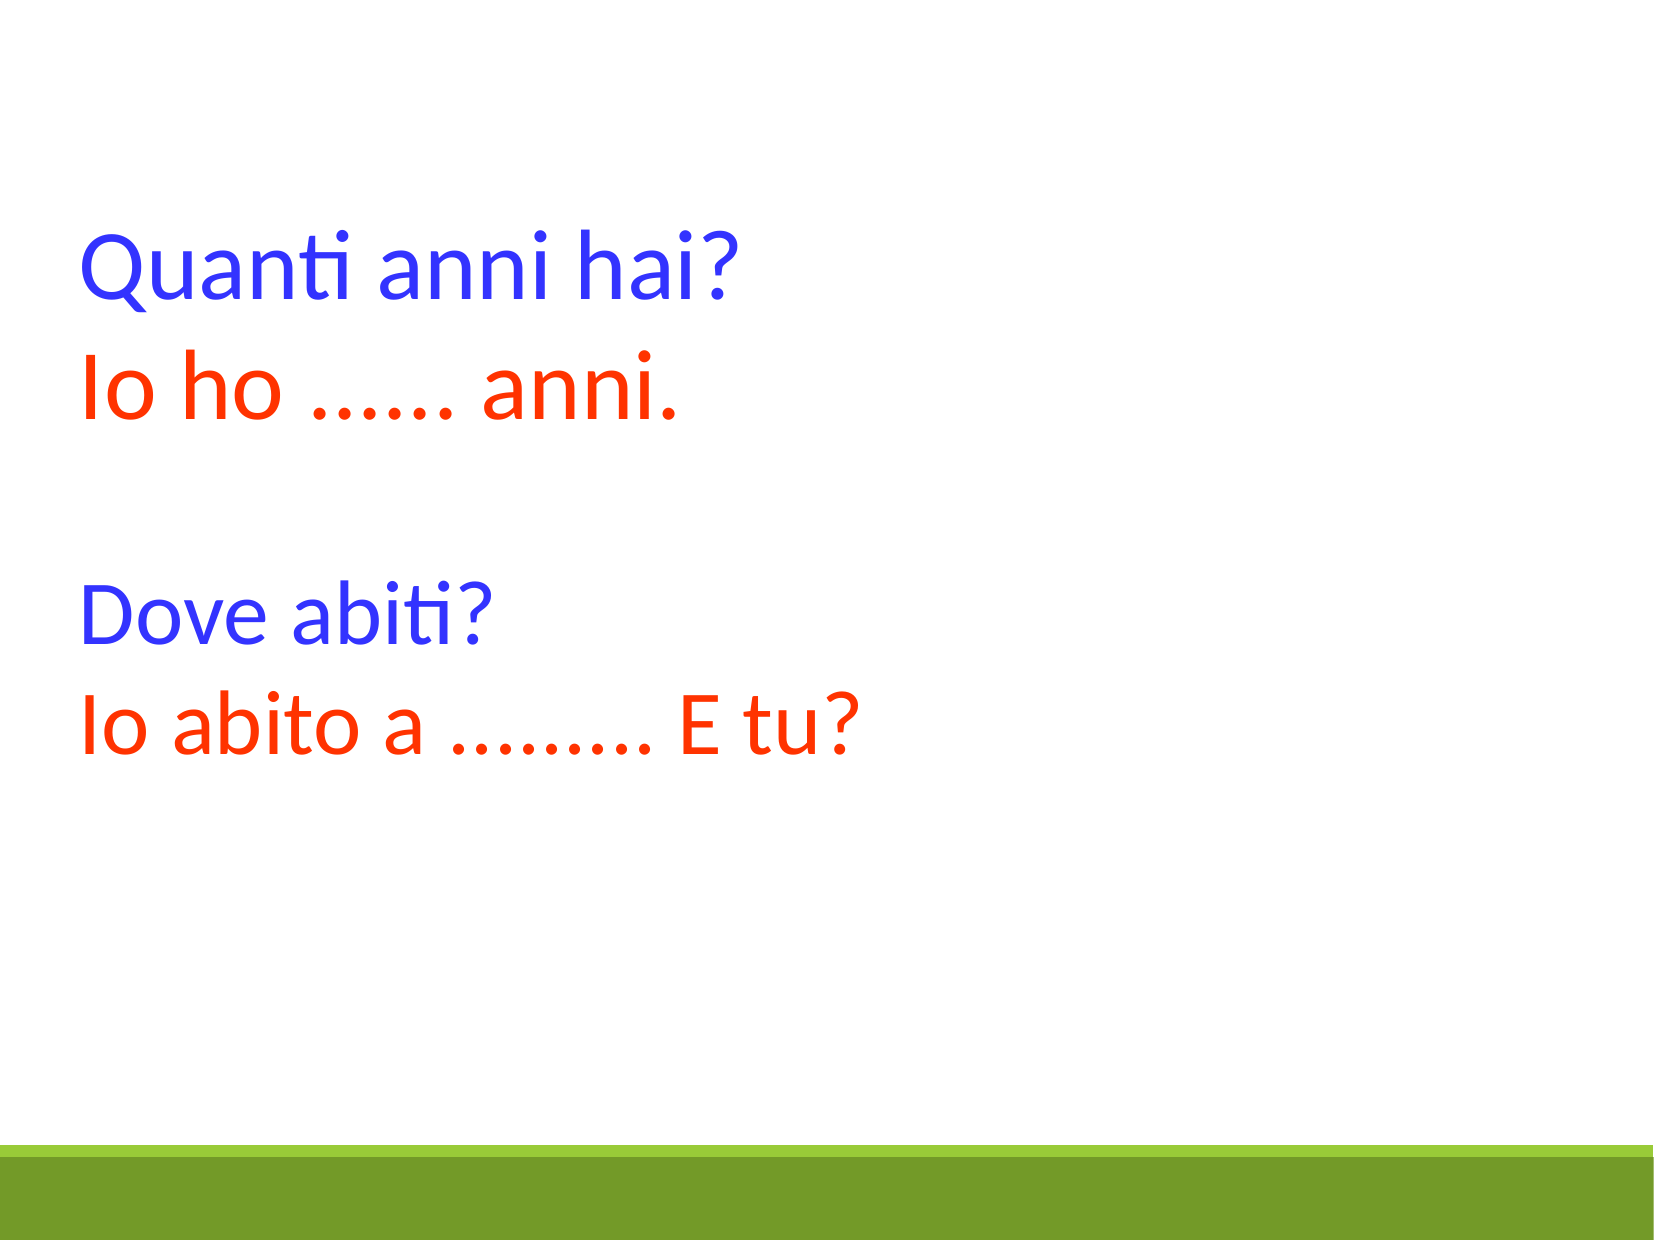

Quanti anni hai?
Io ho ...... anni.
Dove abiti?
Io abito a ......... E tu?